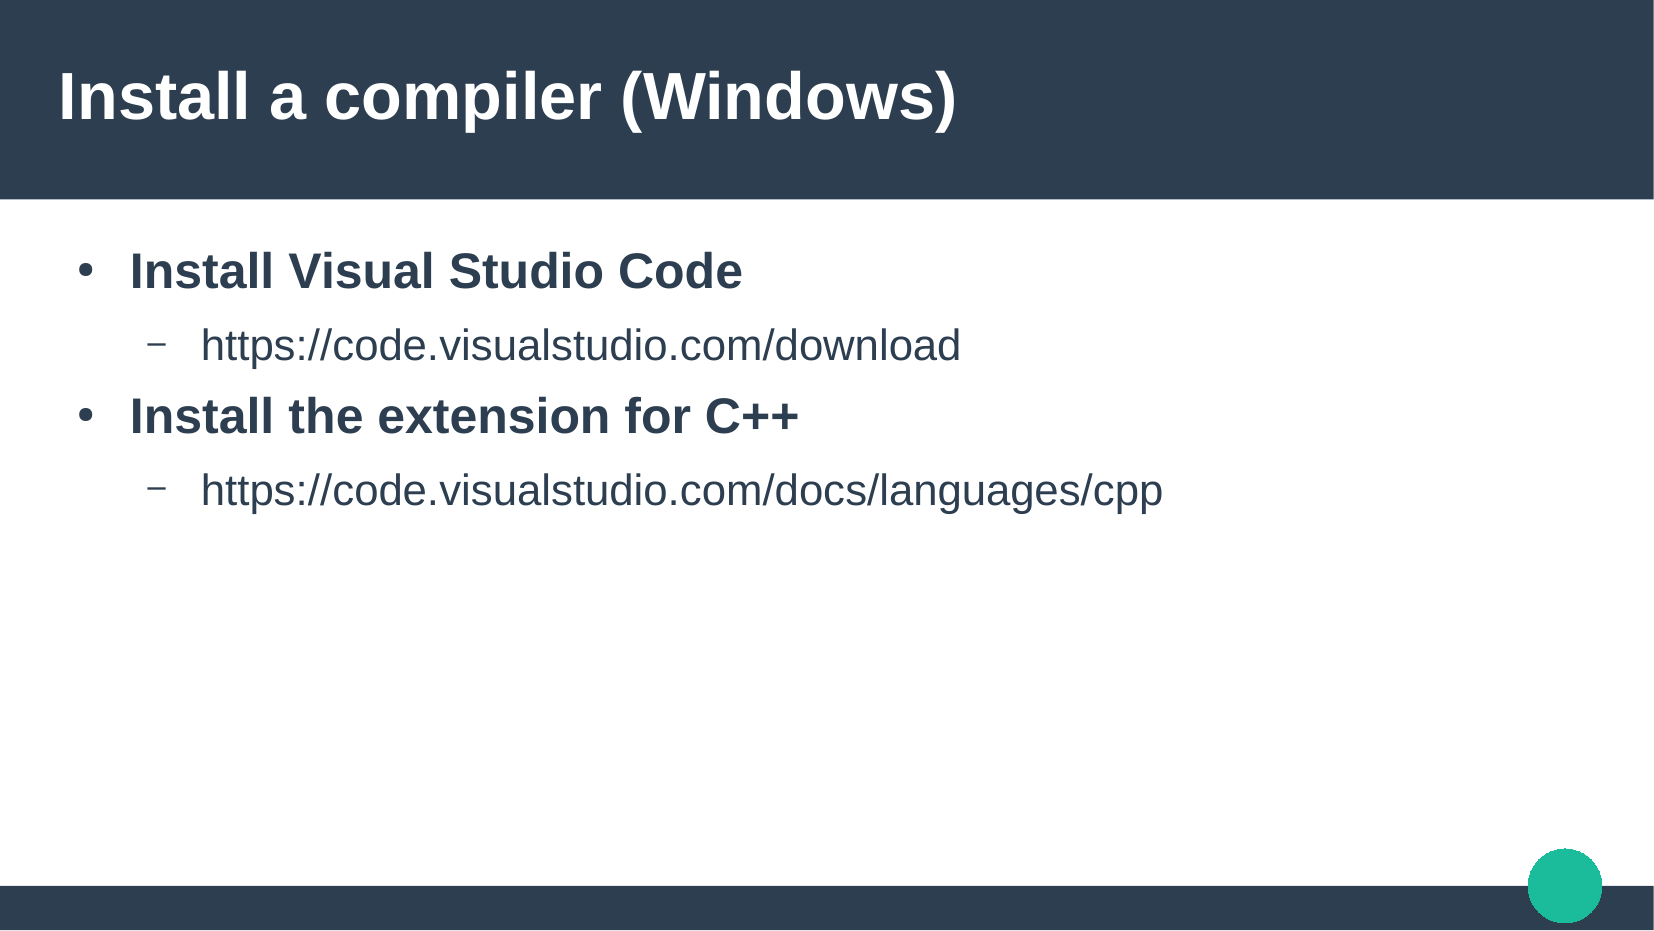

# Install a compiler (Windows)
Install Visual Studio Code
https://code.visualstudio.com/download
Install the extension for C++
https://code.visualstudio.com/docs/languages/cpp